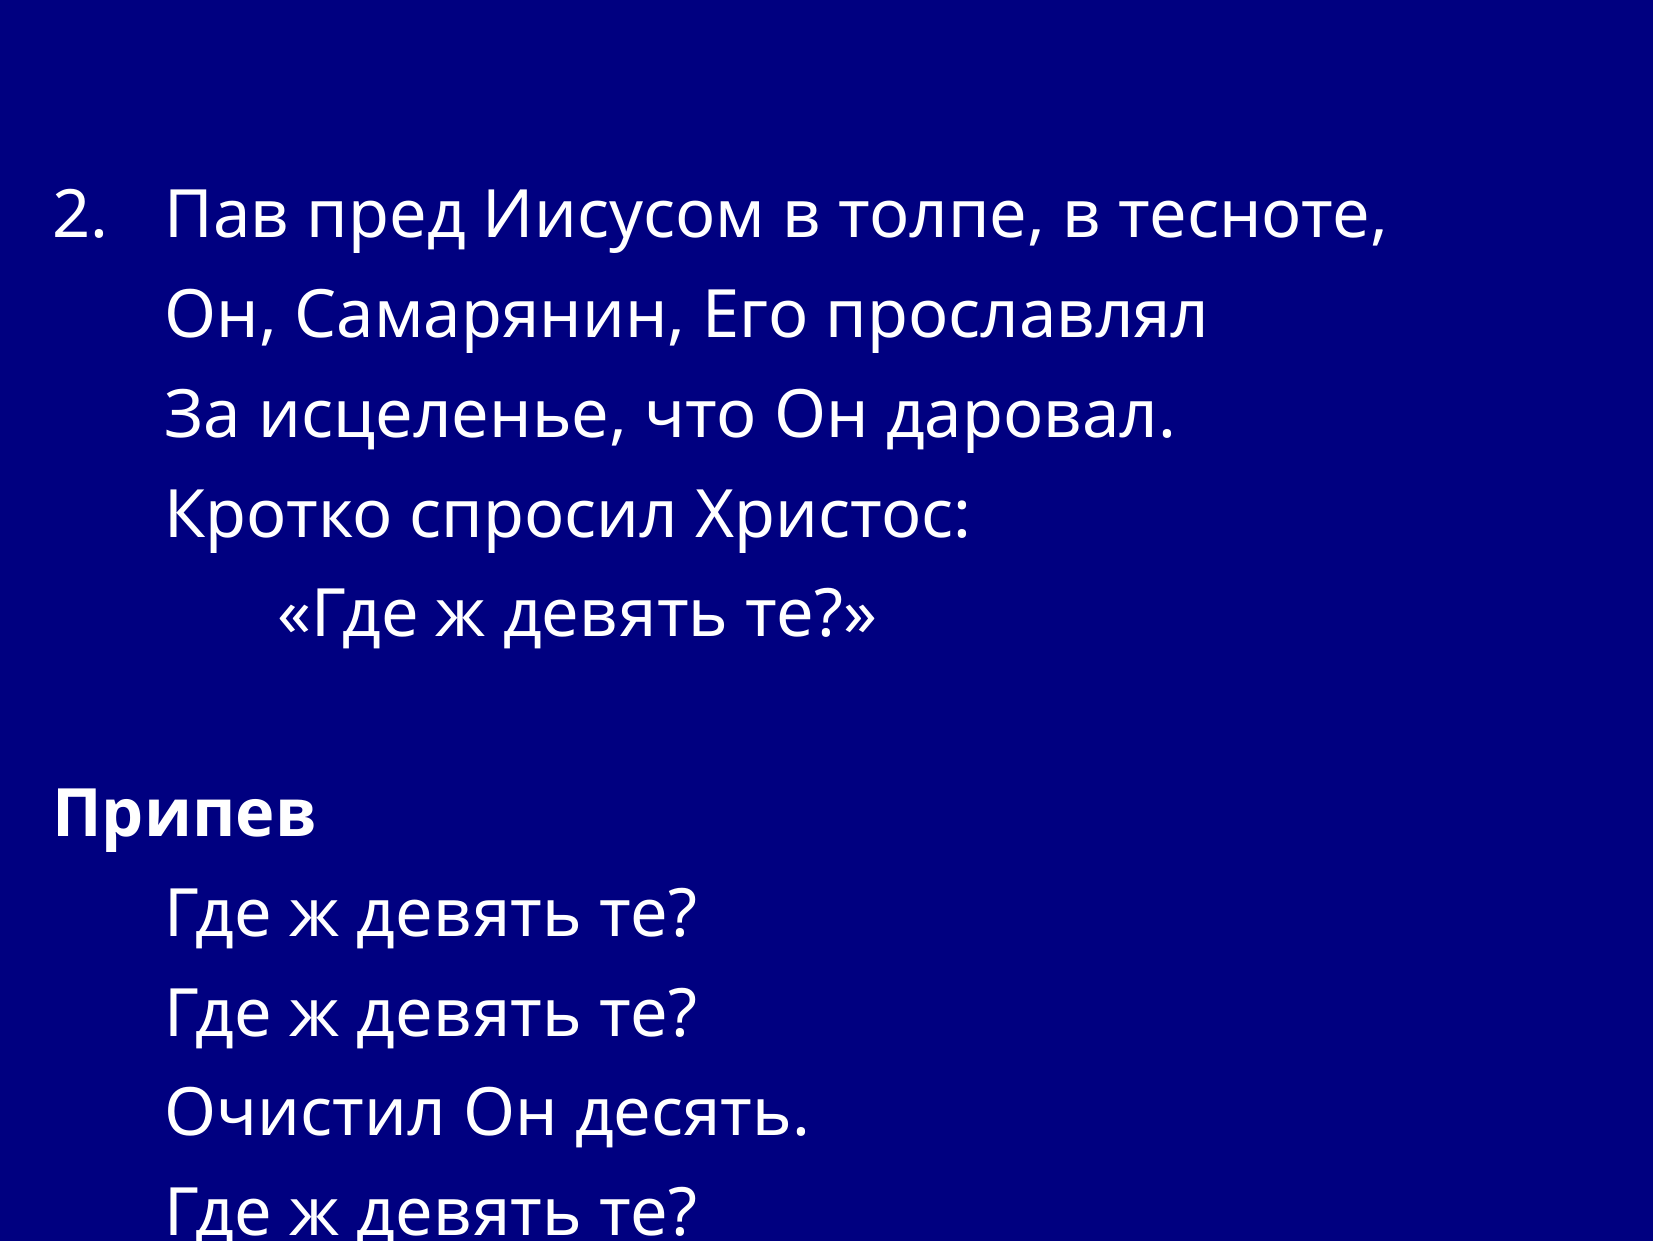

2.	Пав пред Иисусом в толпе, в тесноте,
	Он, Самарянин, Его прославлял
	За исцеленье, что Он даровал.
	Кротко спросил Христос:
		«Где ж девять те?»
Припев
	Где ж девять те?
	Где ж девять те?
	Очистил Он десять.
	Где ж девять те?